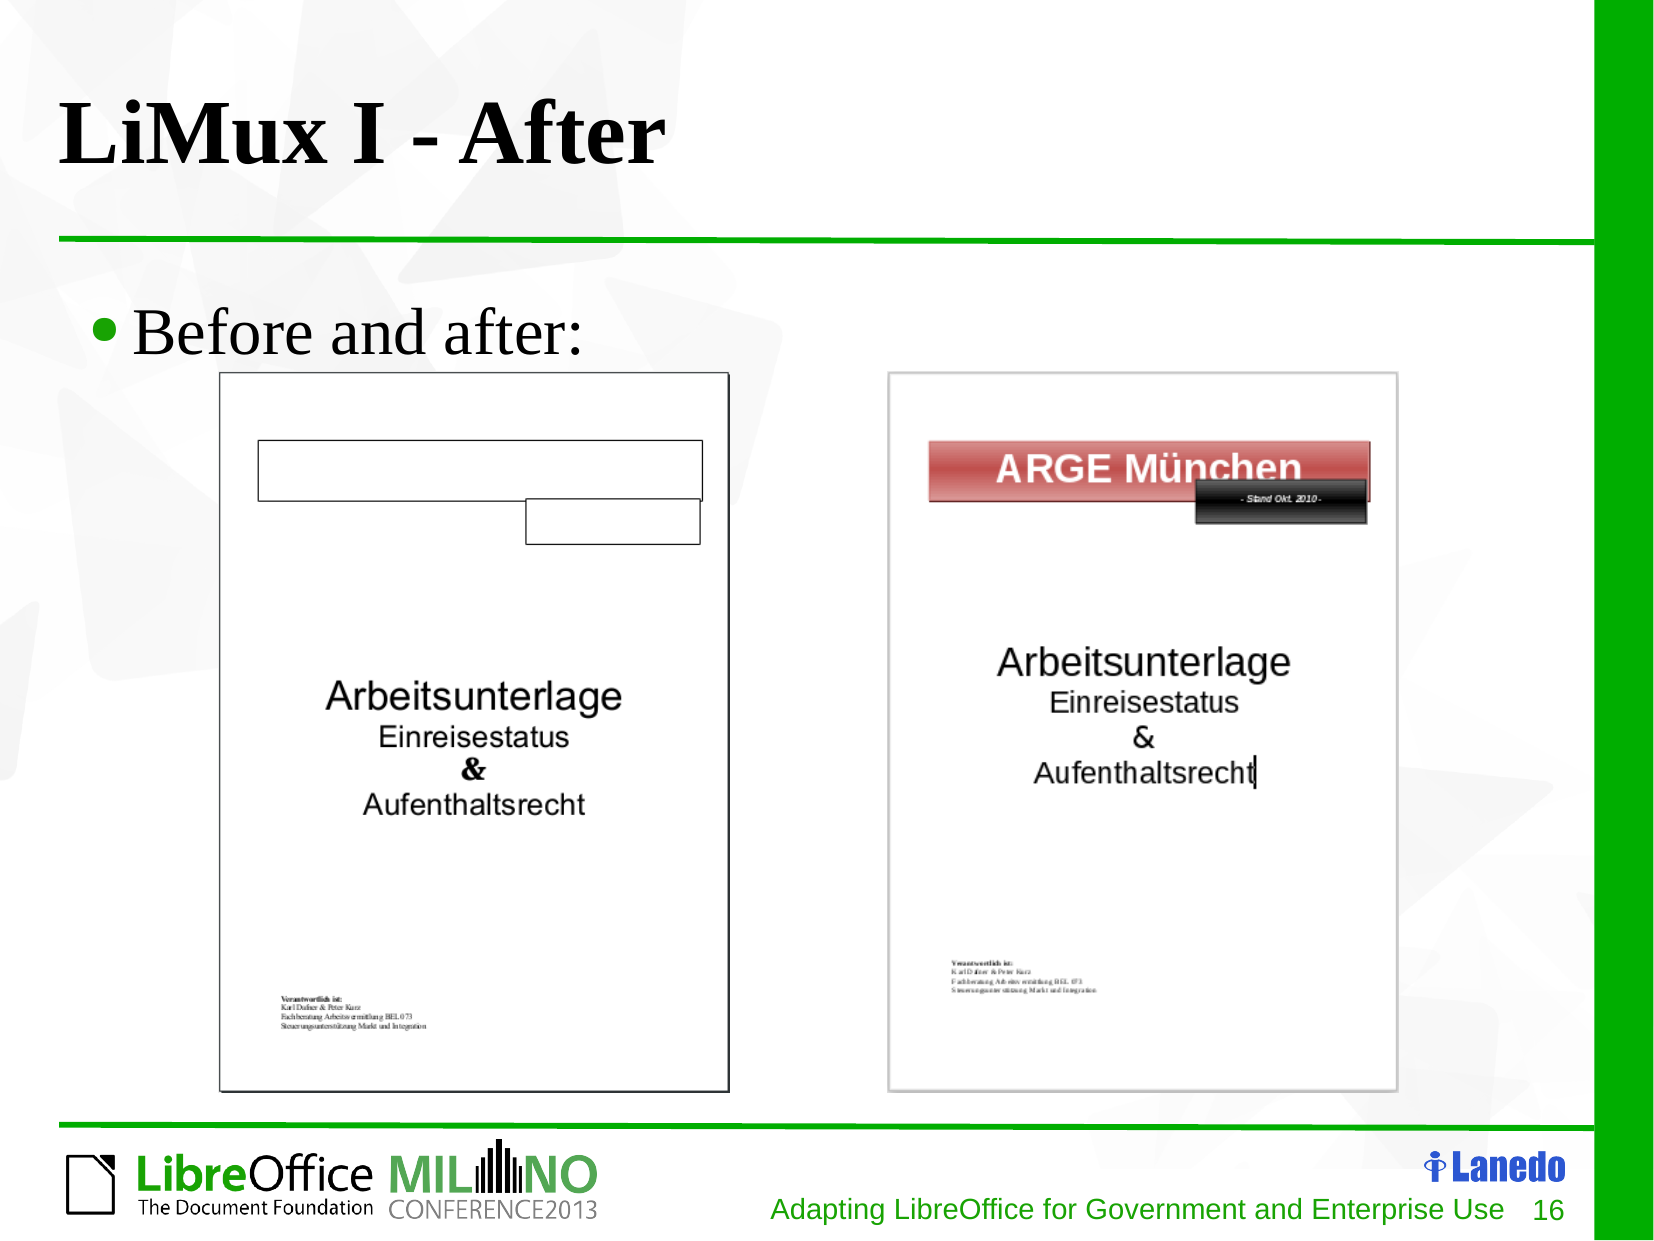

# LiMux I - After
Before and after:
Adapting LibreOffice for Government and Enterprise Use
16